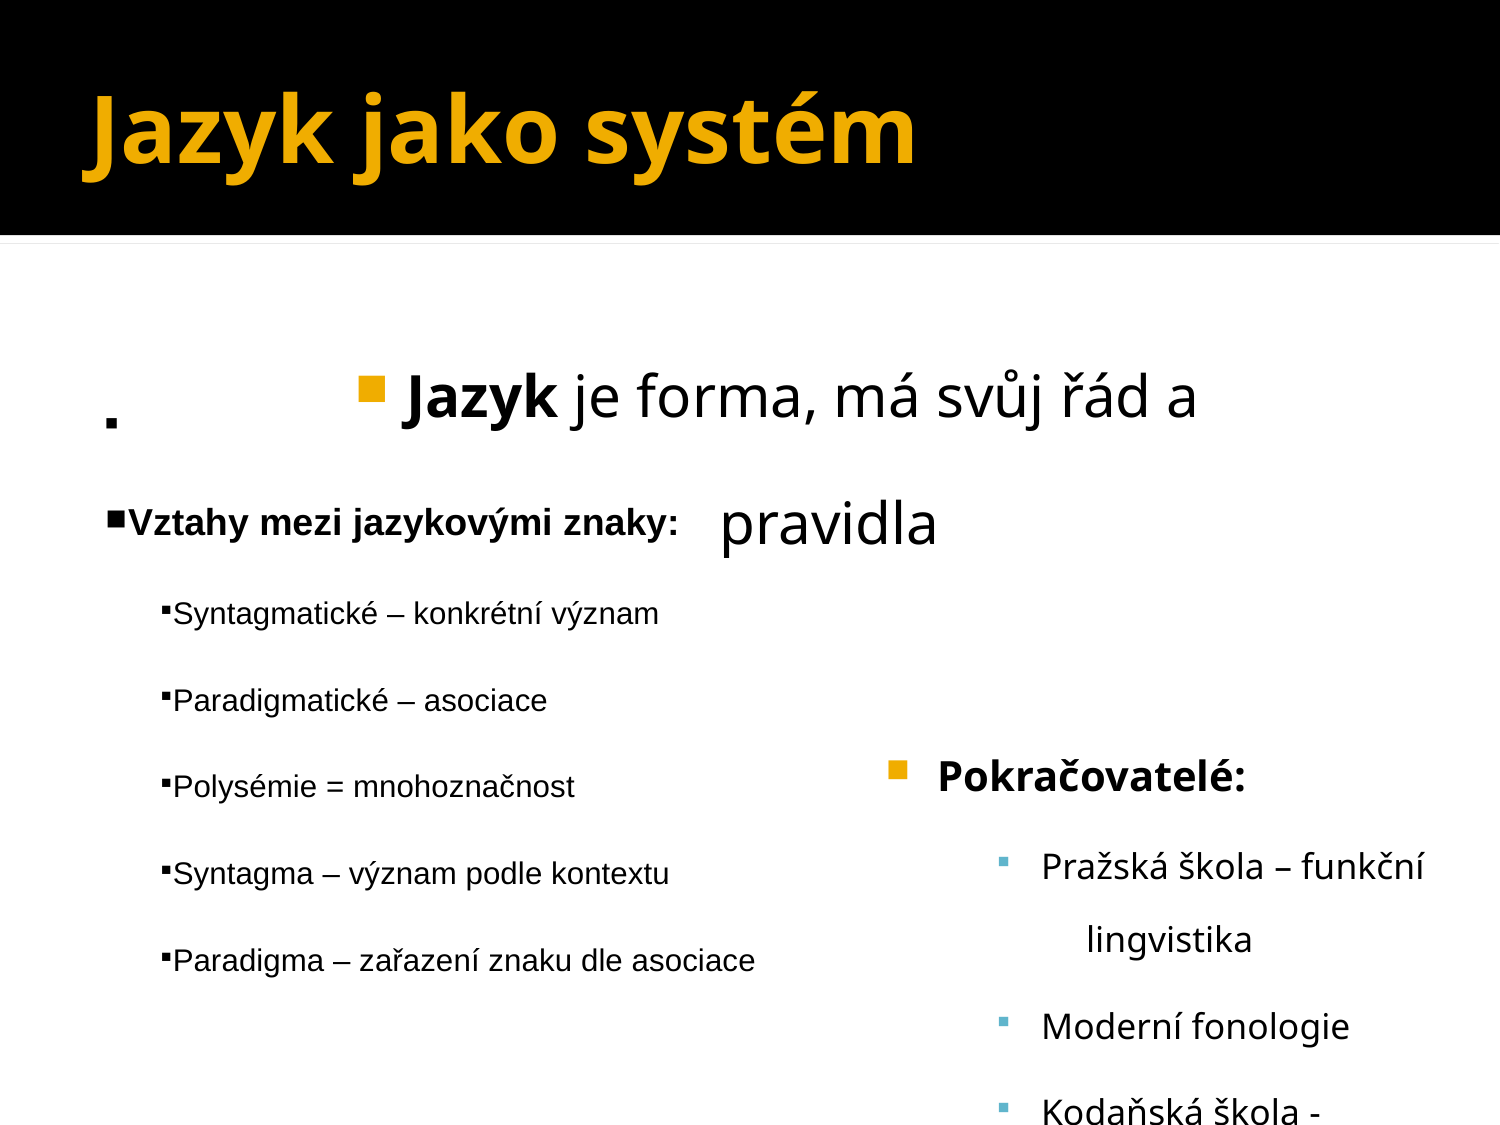

# Jazyk jako systém
Jazyk je forma, má svůj řád a pravidla
Vztahy mezi jazykovými znaky:
Syntagmatické – konkrétní význam
Paradigmatické – asociace
Polysémie = mnohoznačnost
Syntagma – význam podle kontextu
Paradigma – zařazení znaku dle asociace
Pokračovatelé:
Pražská škola – funkční lingvistika
Moderní fonologie
Kodaňská škola - glosematika